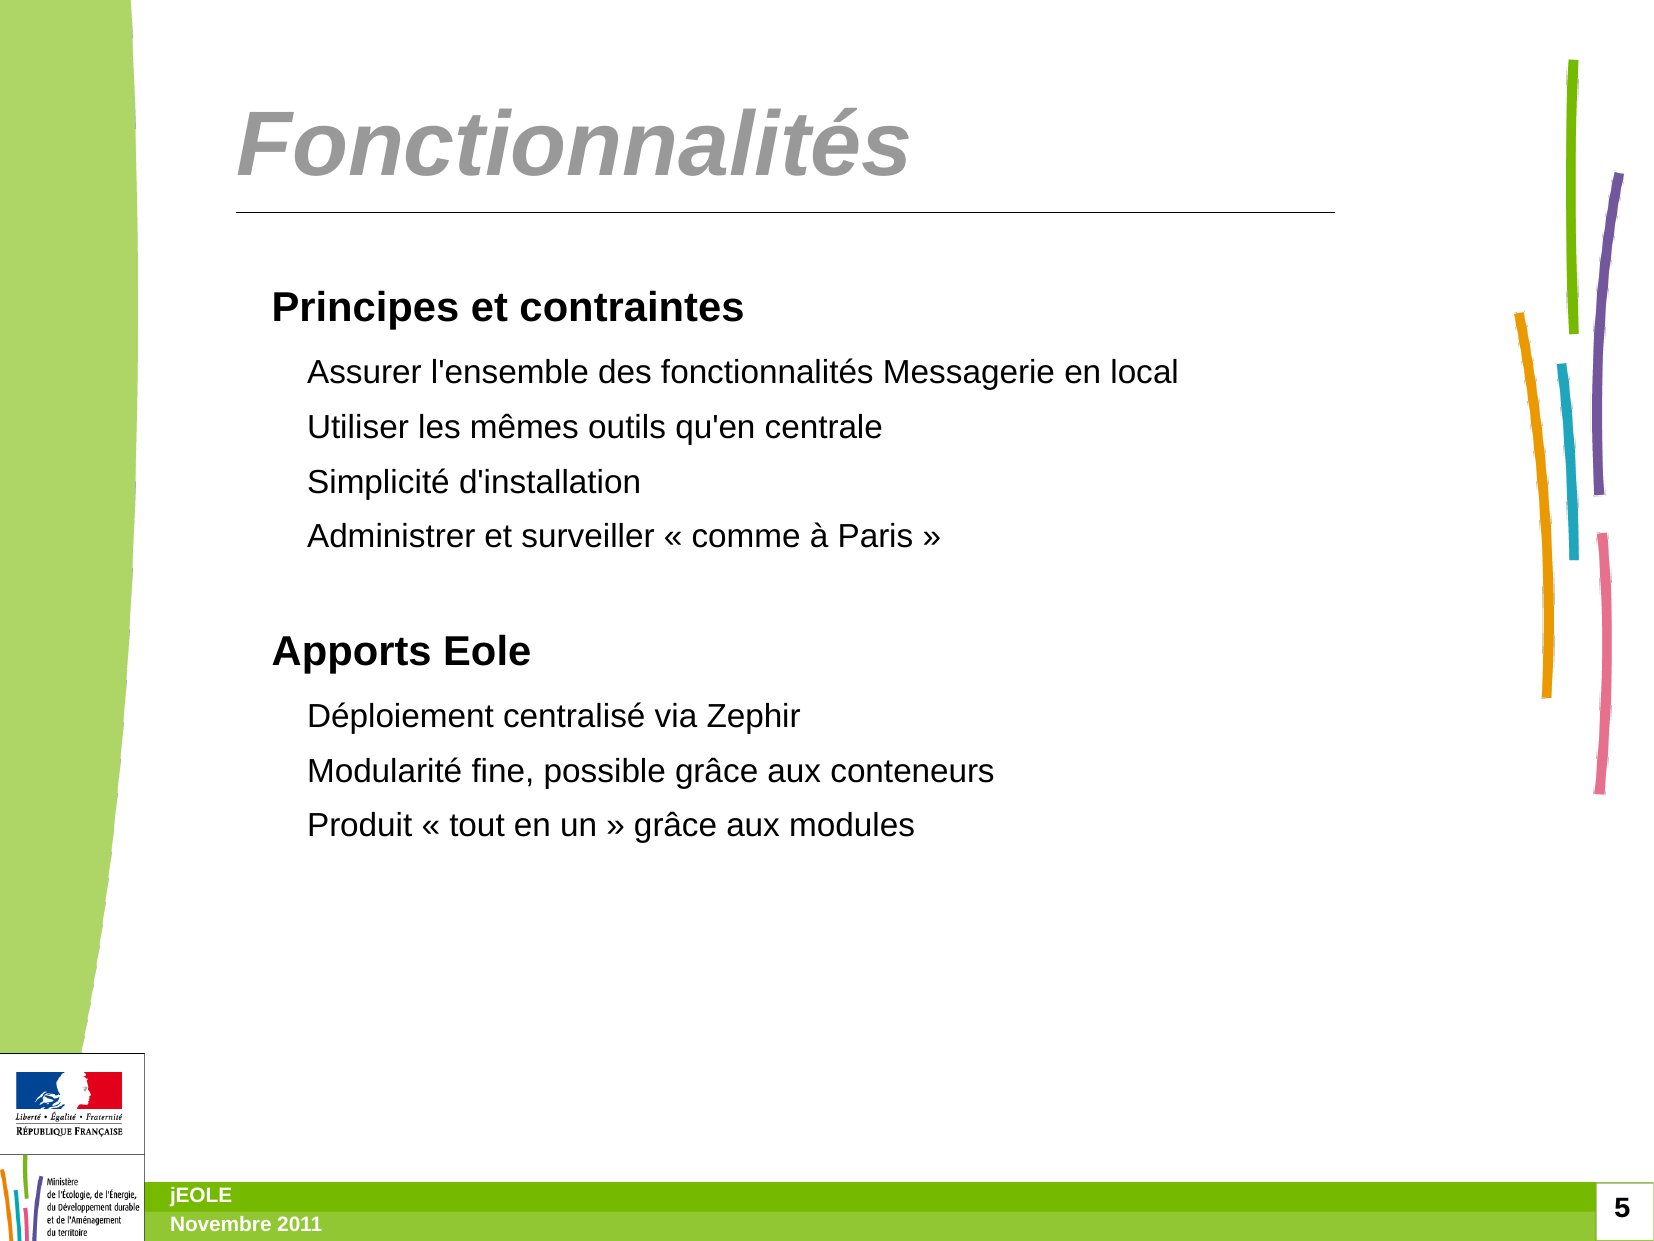

# Fonctionnalités
Principes et contraintes
Assurer l'ensemble des fonctionnalités Messagerie en local
Utiliser les mêmes outils qu'en centrale
Simplicité d'installation
Administrer et surveiller « comme à Paris »
Apports Eole
Déploiement centralisé via Zephir
Modularité fine, possible grâce aux conteneurs
Produit « tout en un » grâce aux modules
5
Journées EOLE octobre 2010